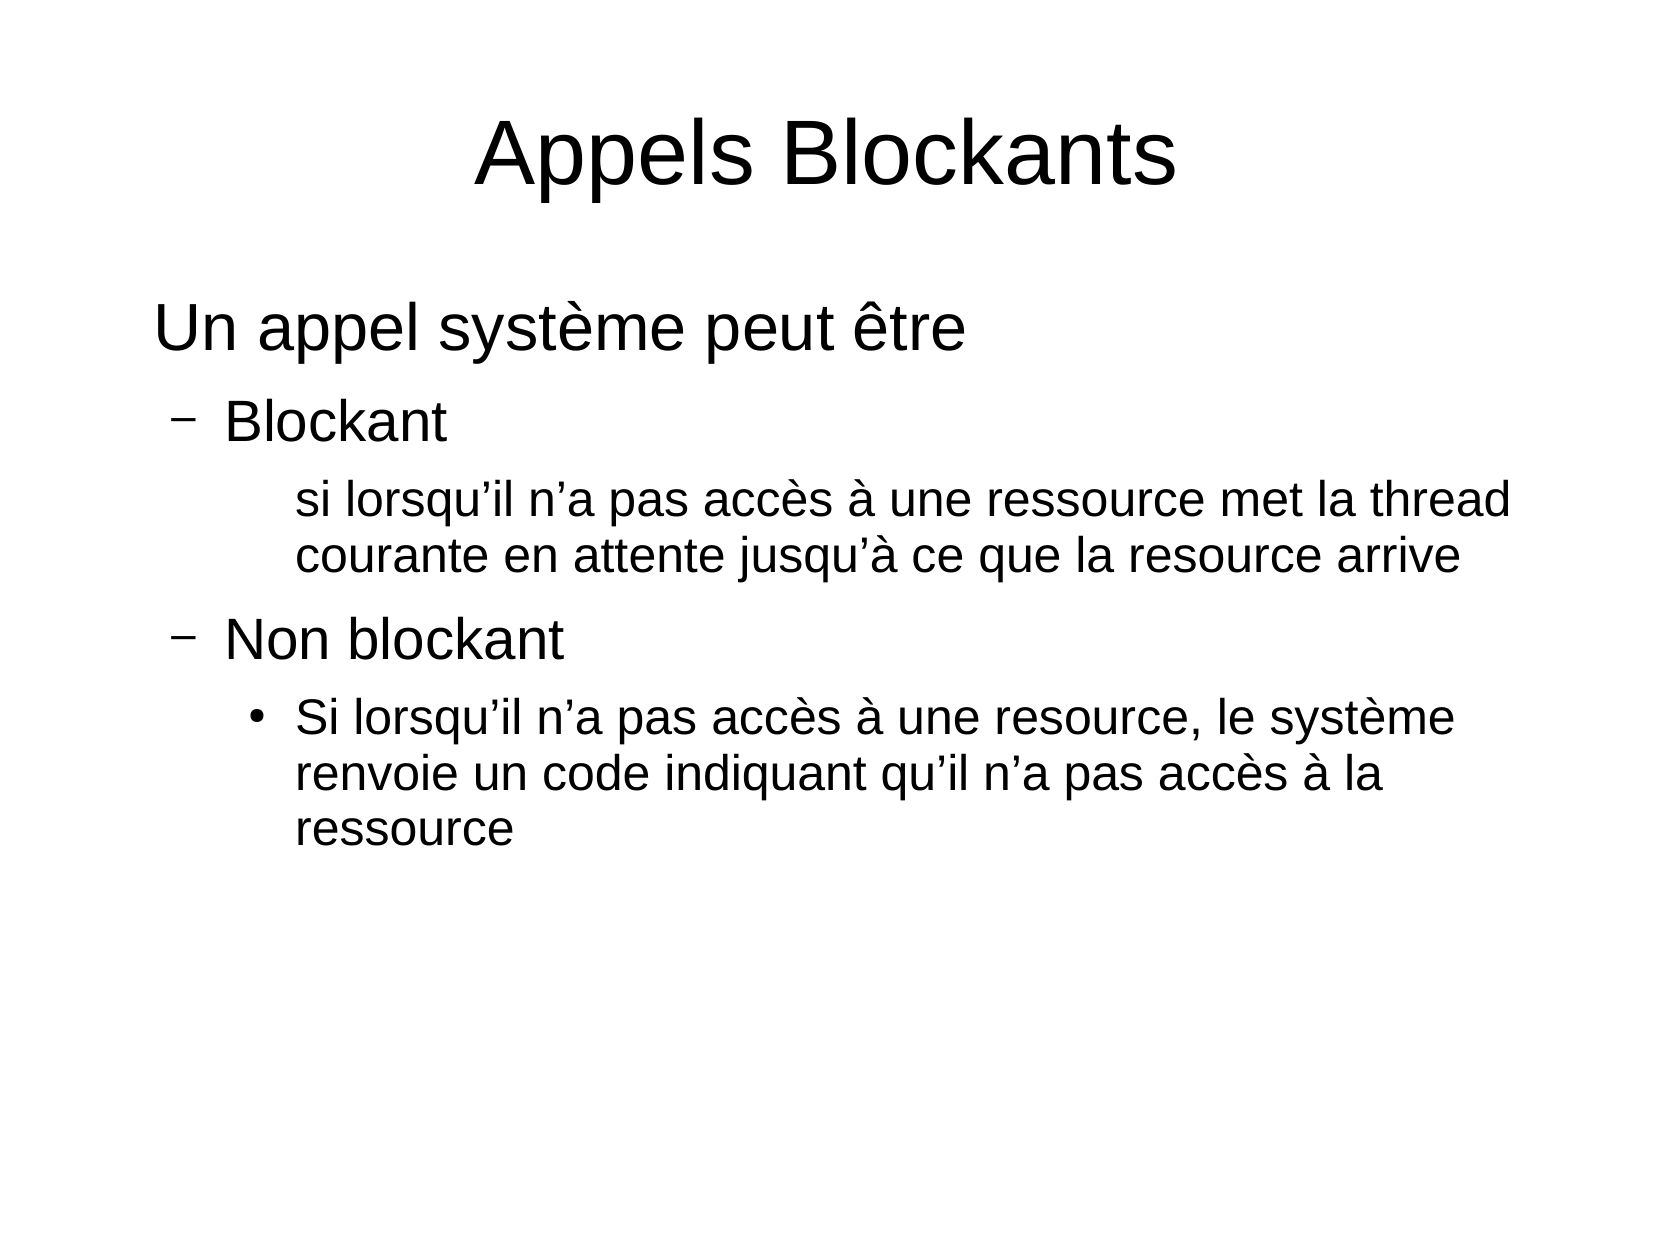

# Appels Blockants
Un appel système peut être
Blockant
si lorsqu’il n’a pas accès à une ressource met la thread courante en attente jusqu’à ce que la resource arrive
Non blockant
Si lorsqu’il n’a pas accès à une resource, le système renvoie un code indiquant qu’il n’a pas accès à la ressource